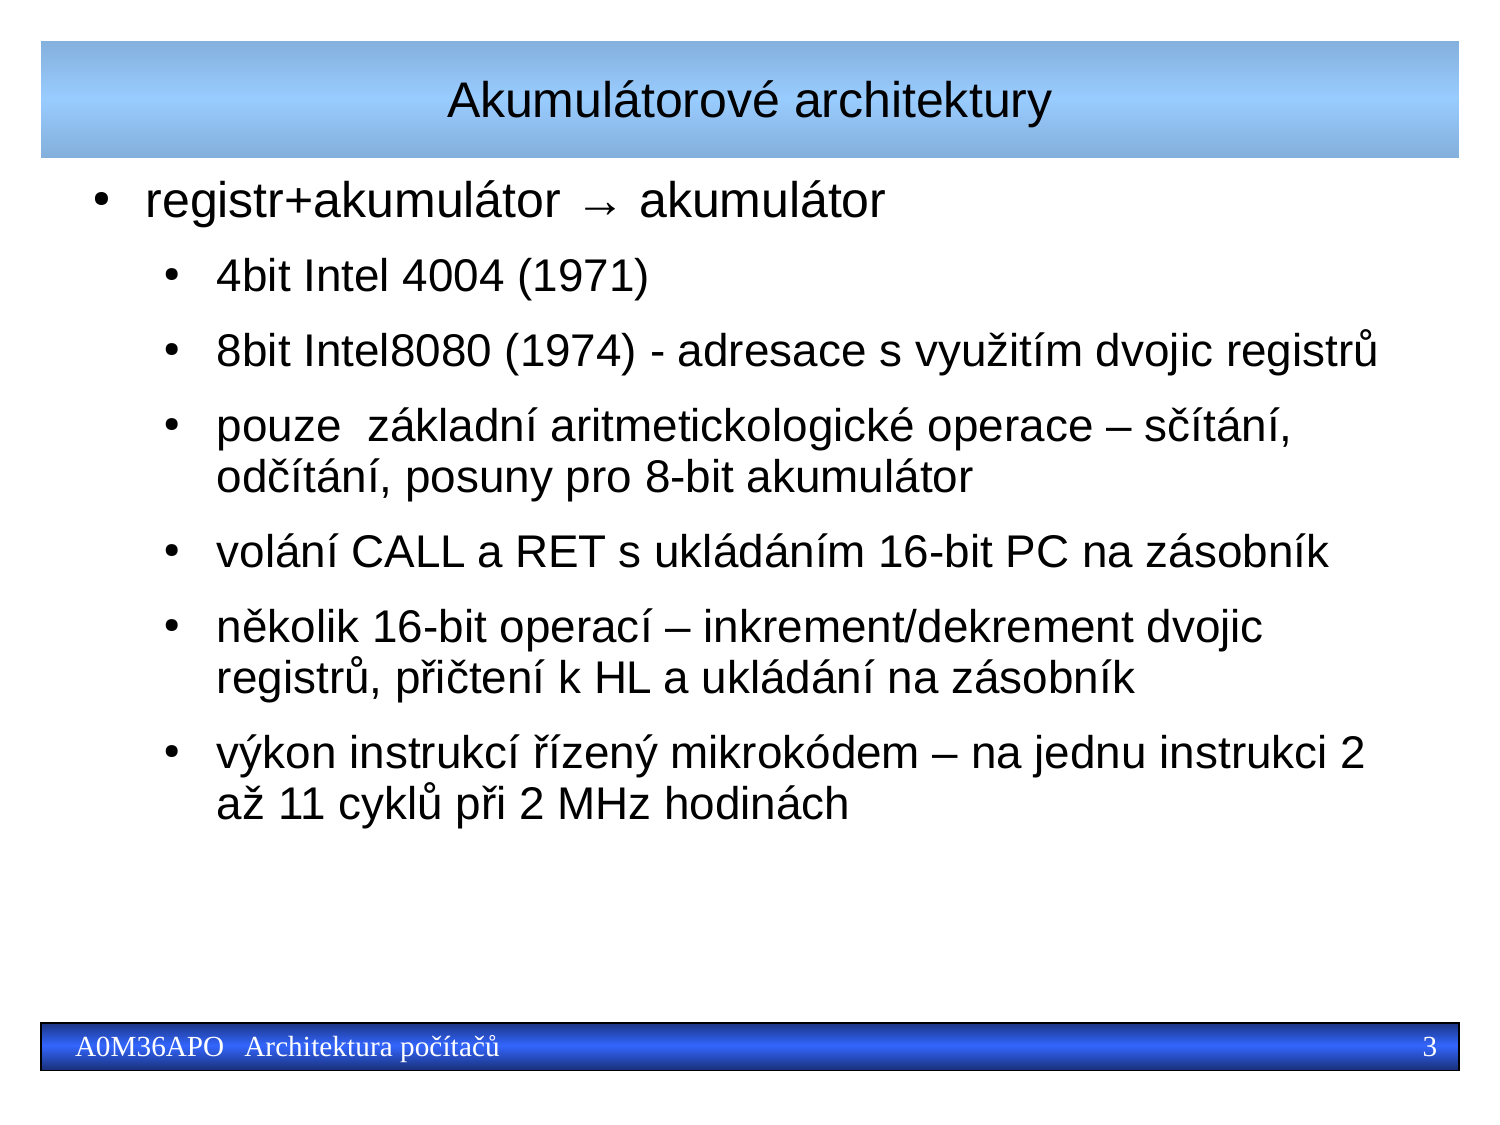

# Akumulátorové architektury
registr+akumulátor → akumulátor
4bit Intel 4004 (1971)
8bit Intel8080 (1974) - adresace s využitím dvojic registrů
pouze základní aritmetickologické operace – sčítání, odčítání, posuny pro 8-bit akumulátor
volání CALL a RET s ukládáním 16-bit PC na zásobník
několik 16-bit operací – inkrement/dekrement dvojic registrů, přičtení k HL a ukládání na zásobník
výkon instrukcí řízený mikrokódem – na jednu instrukci 2 až 11 cyklů při 2 MHz hodinách
A0M36APO Architektura počítačů
3